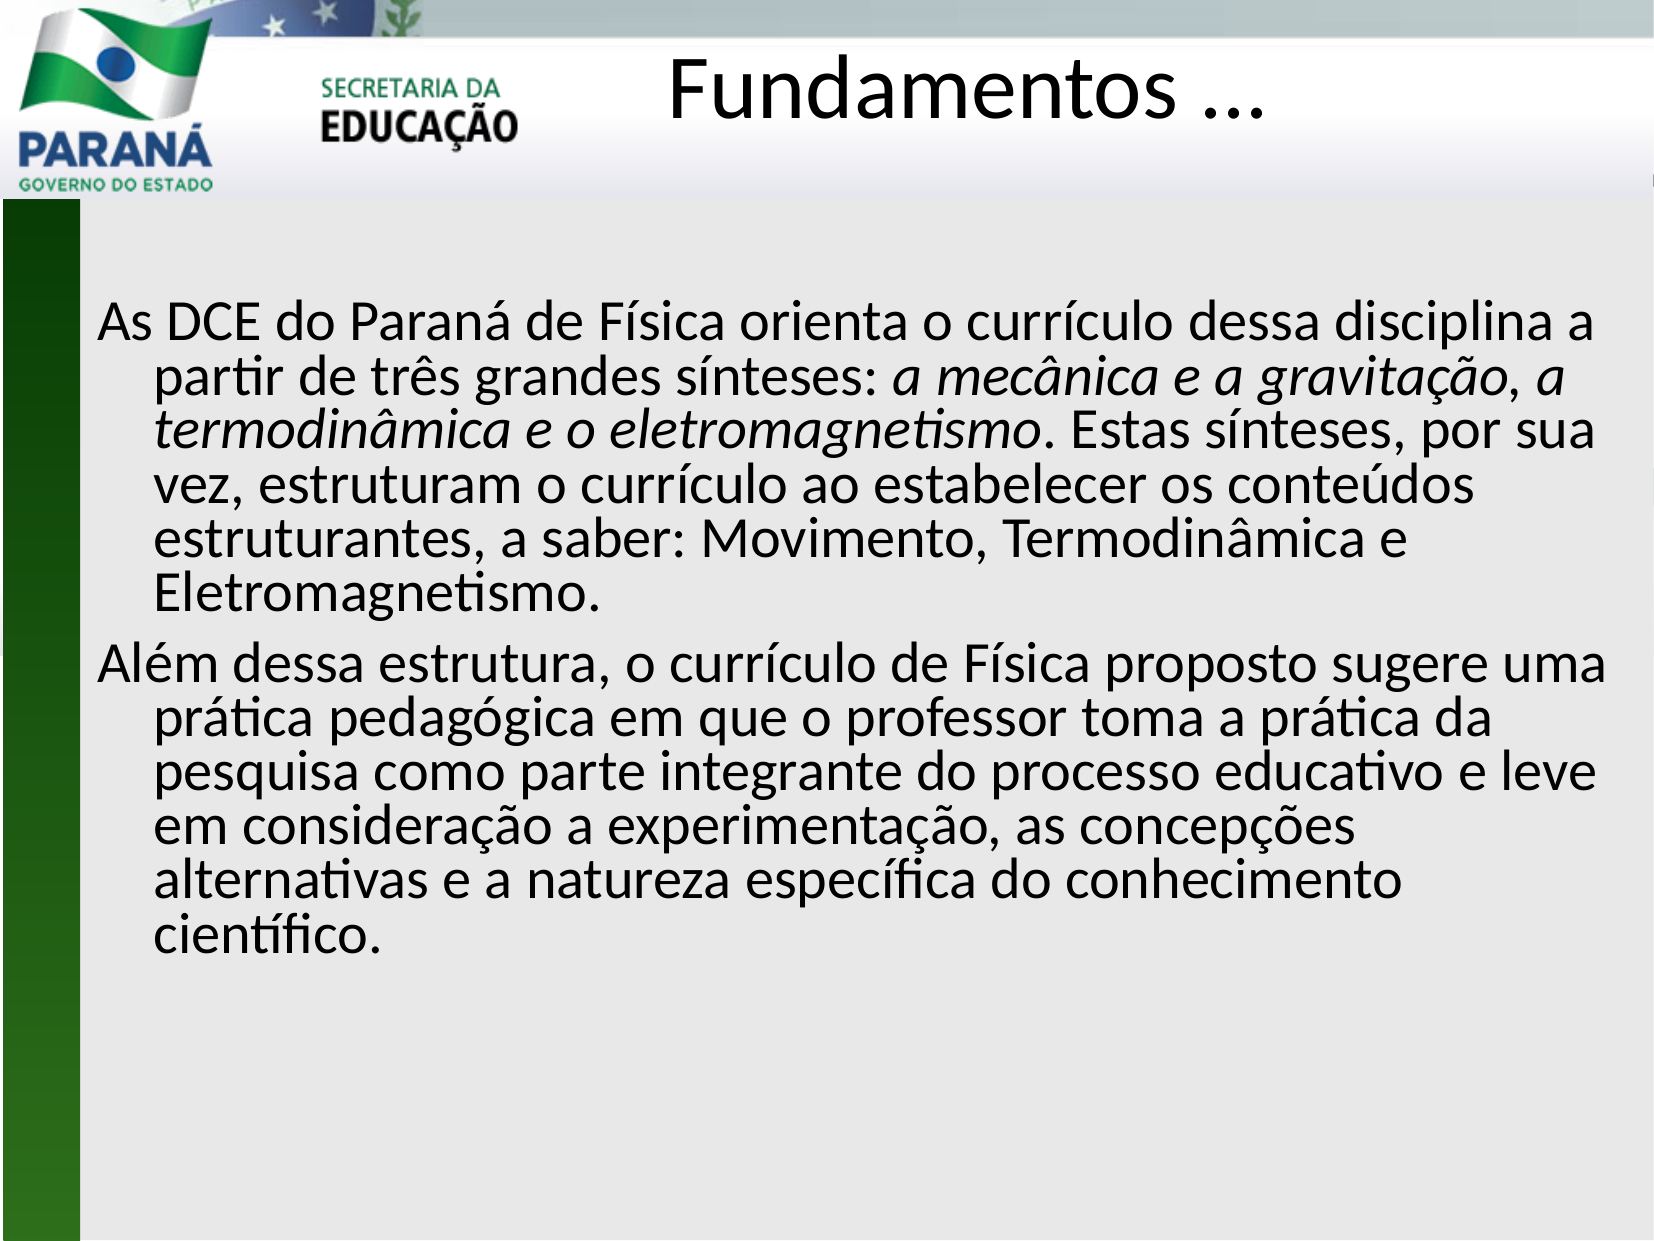

# Fundamentos ...
As DCE do Paraná de Física orienta o currículo dessa disciplina a partir de três grandes sínteses: a mecânica e a gravitação, a termodinâmica e o eletromagnetismo. Estas sínteses, por sua vez, estruturam o currículo ao estabelecer os conteúdos estruturantes, a saber: Movimento, Termodinâmica e Eletromagnetismo.
Além dessa estrutura, o currículo de Física proposto sugere uma prática pedagógica em que o professor toma a prática da pesquisa como parte integrante do processo educativo e leve em consideração a experimentação, as concepções alternativas e a natureza específica do conhecimento científico.